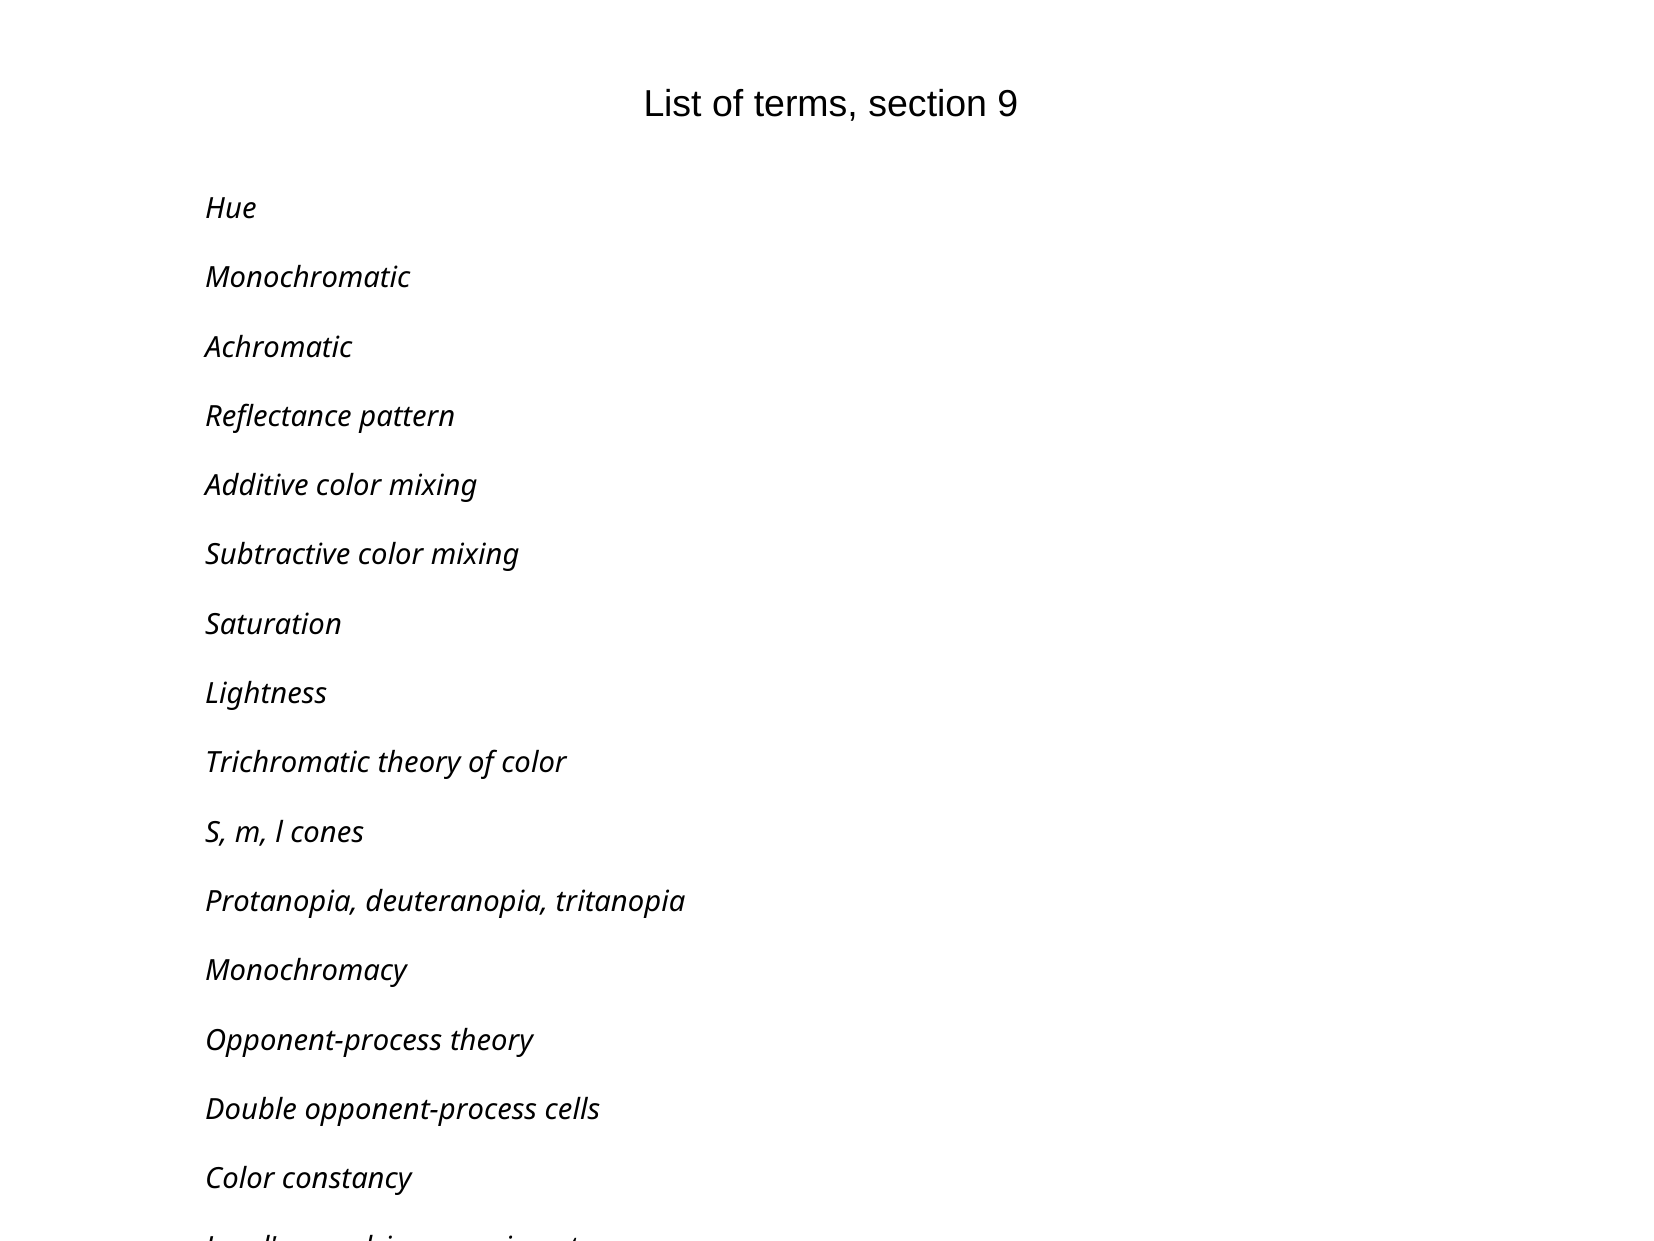

# List of terms, section 9
Hue
Monochromatic
Achromatic
Reflectance pattern
Additive color mixing
Subtractive color mixing
Saturation
Lightness
Trichromatic theory of color
S, m, l cones
Protanopia, deuteranopia, tritanopia
Monochromacy
Opponent-process theory
Double opponent-process cells
Color constancy
Land's mondrian experiment